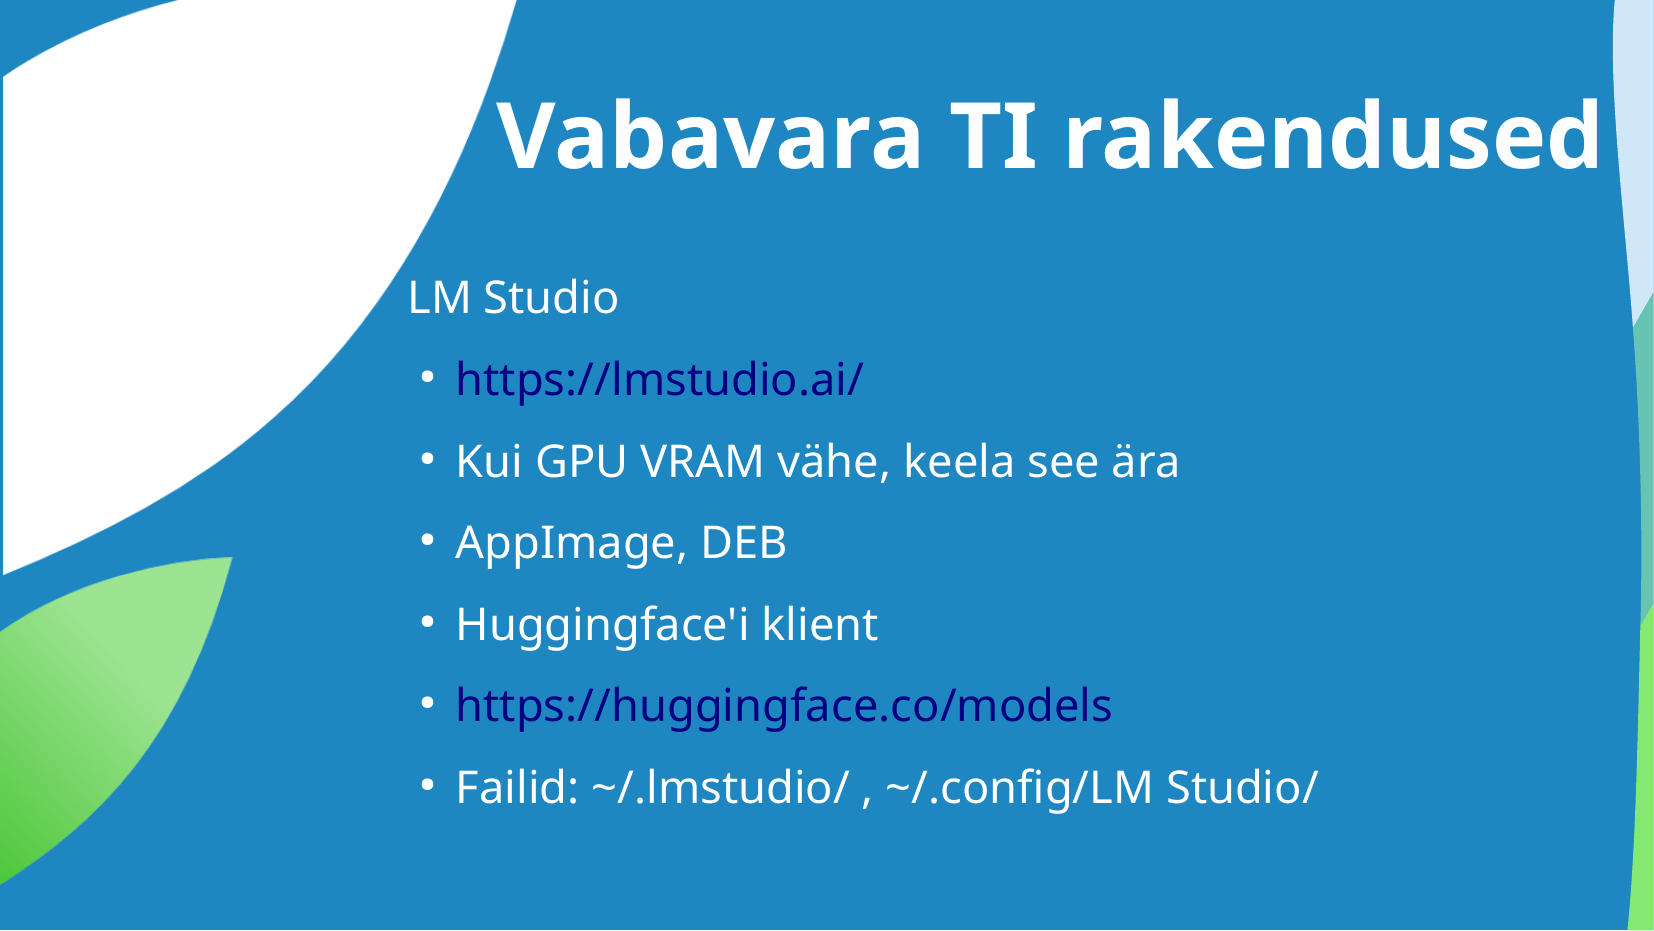

# Vabavara TI rakendused
LM Studio
https://lmstudio.ai/
Kui GPU VRAM vähe, keela see ära
AppImage, DEB
Huggingface'i klient
https://huggingface.co/models
Failid: ~/.lmstudio/ , ~/.config/LM Studio/